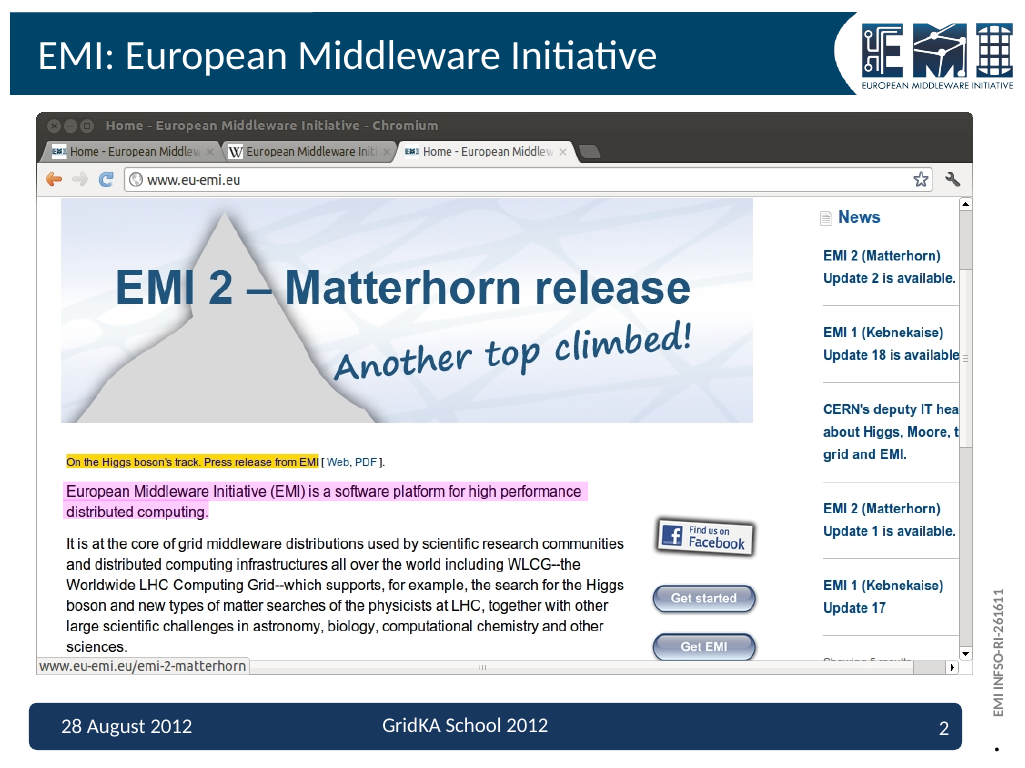

# EMI: European Middleware Initiative
GridKA School 2012
2